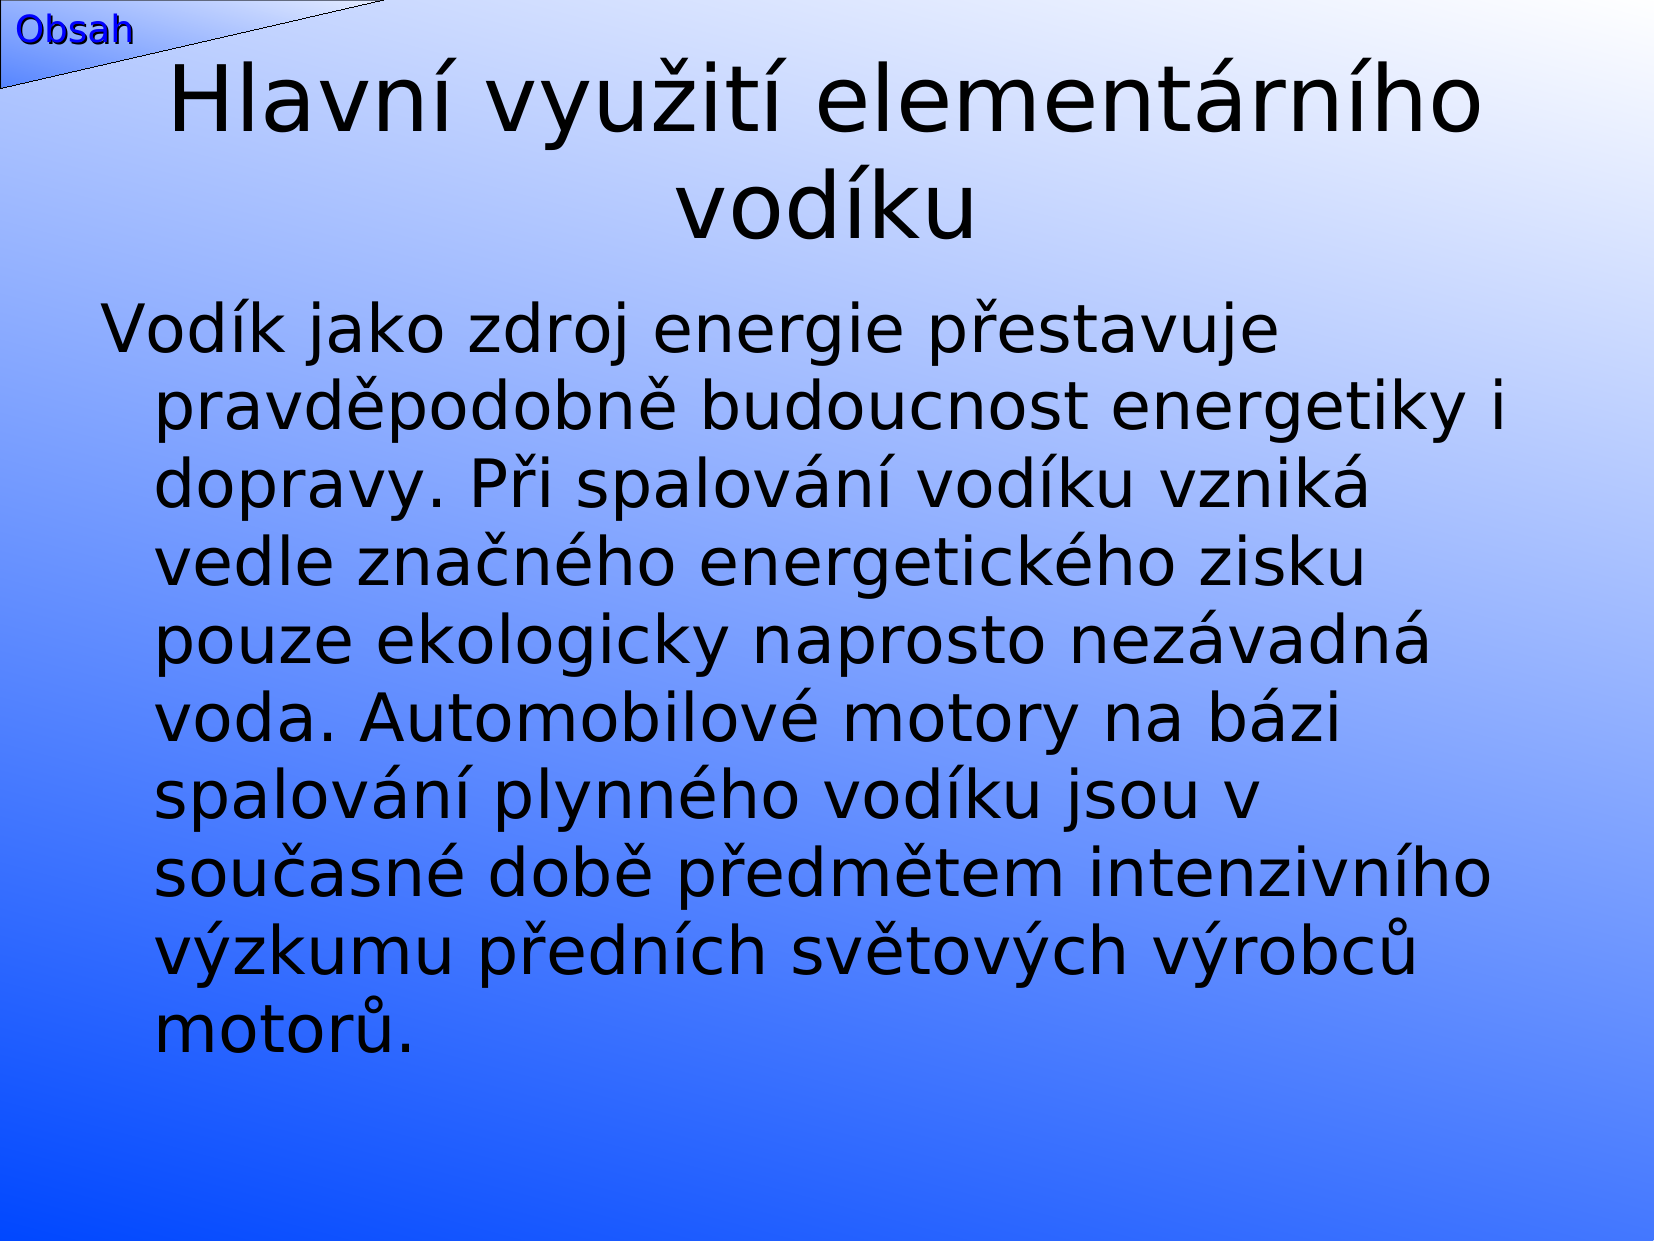

Obsah
# Hlavní využití elementárního vodíku
Vodík jako zdroj energie přestavuje pravděpodobně budoucnost energetiky i dopravy. Při spalování vodíku vzniká vedle značného energetického zisku pouze ekologicky naprosto nezávadná voda. Automobilové motory na bázi spalování plynného vodíku jsou v současné době předmětem intenzivního výzkumu předních světových výrobců motorů.